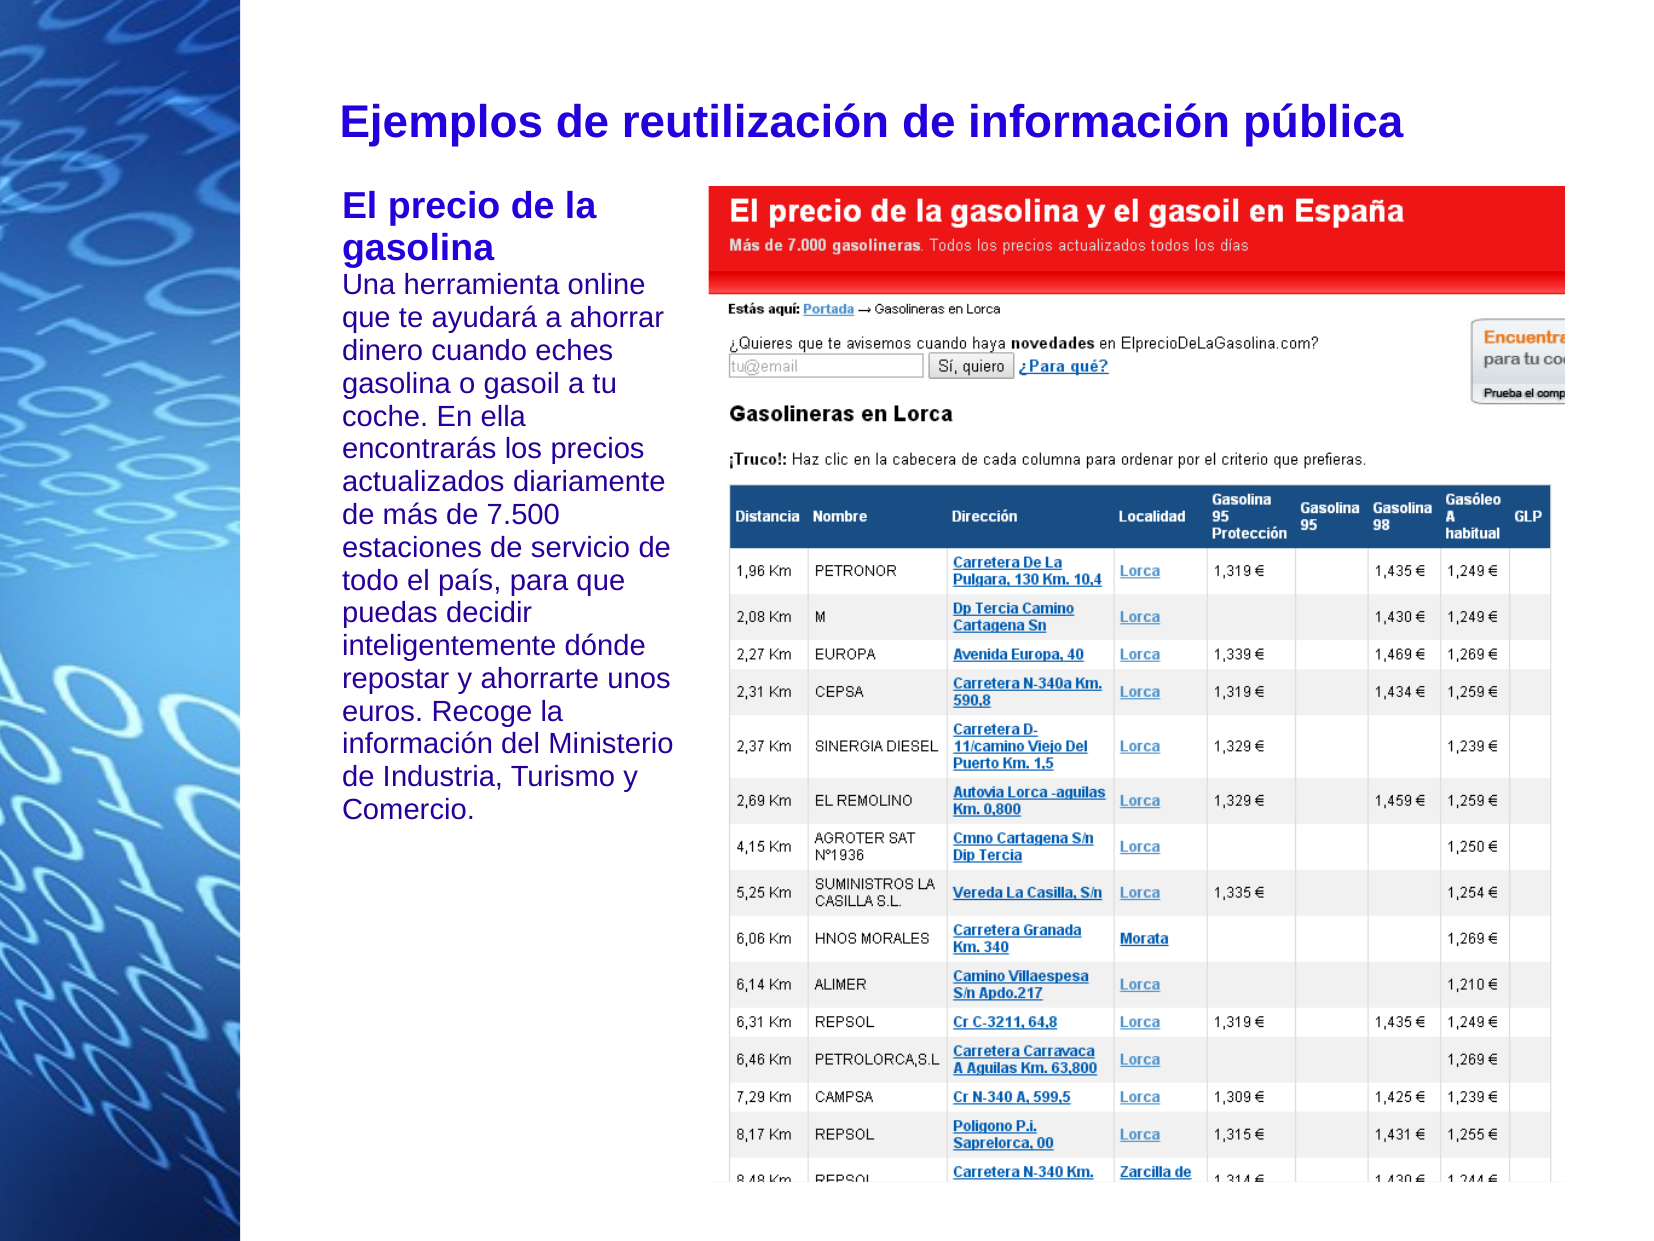

Ejemplos de reutilización de información pública
El precio de la gasolina
Una herramienta online que te ayudará a ahorrar dinero cuando eches gasolina o gasoil a tu coche. En ella encontrarás los precios actualizados diariamente de más de 7.500 estaciones de servicio de todo el país, para que puedas decidir inteligentemente dónde repostar y ahorrarte unos euros. Recoge la información del Ministerio de Industria, Turismo y Comercio.